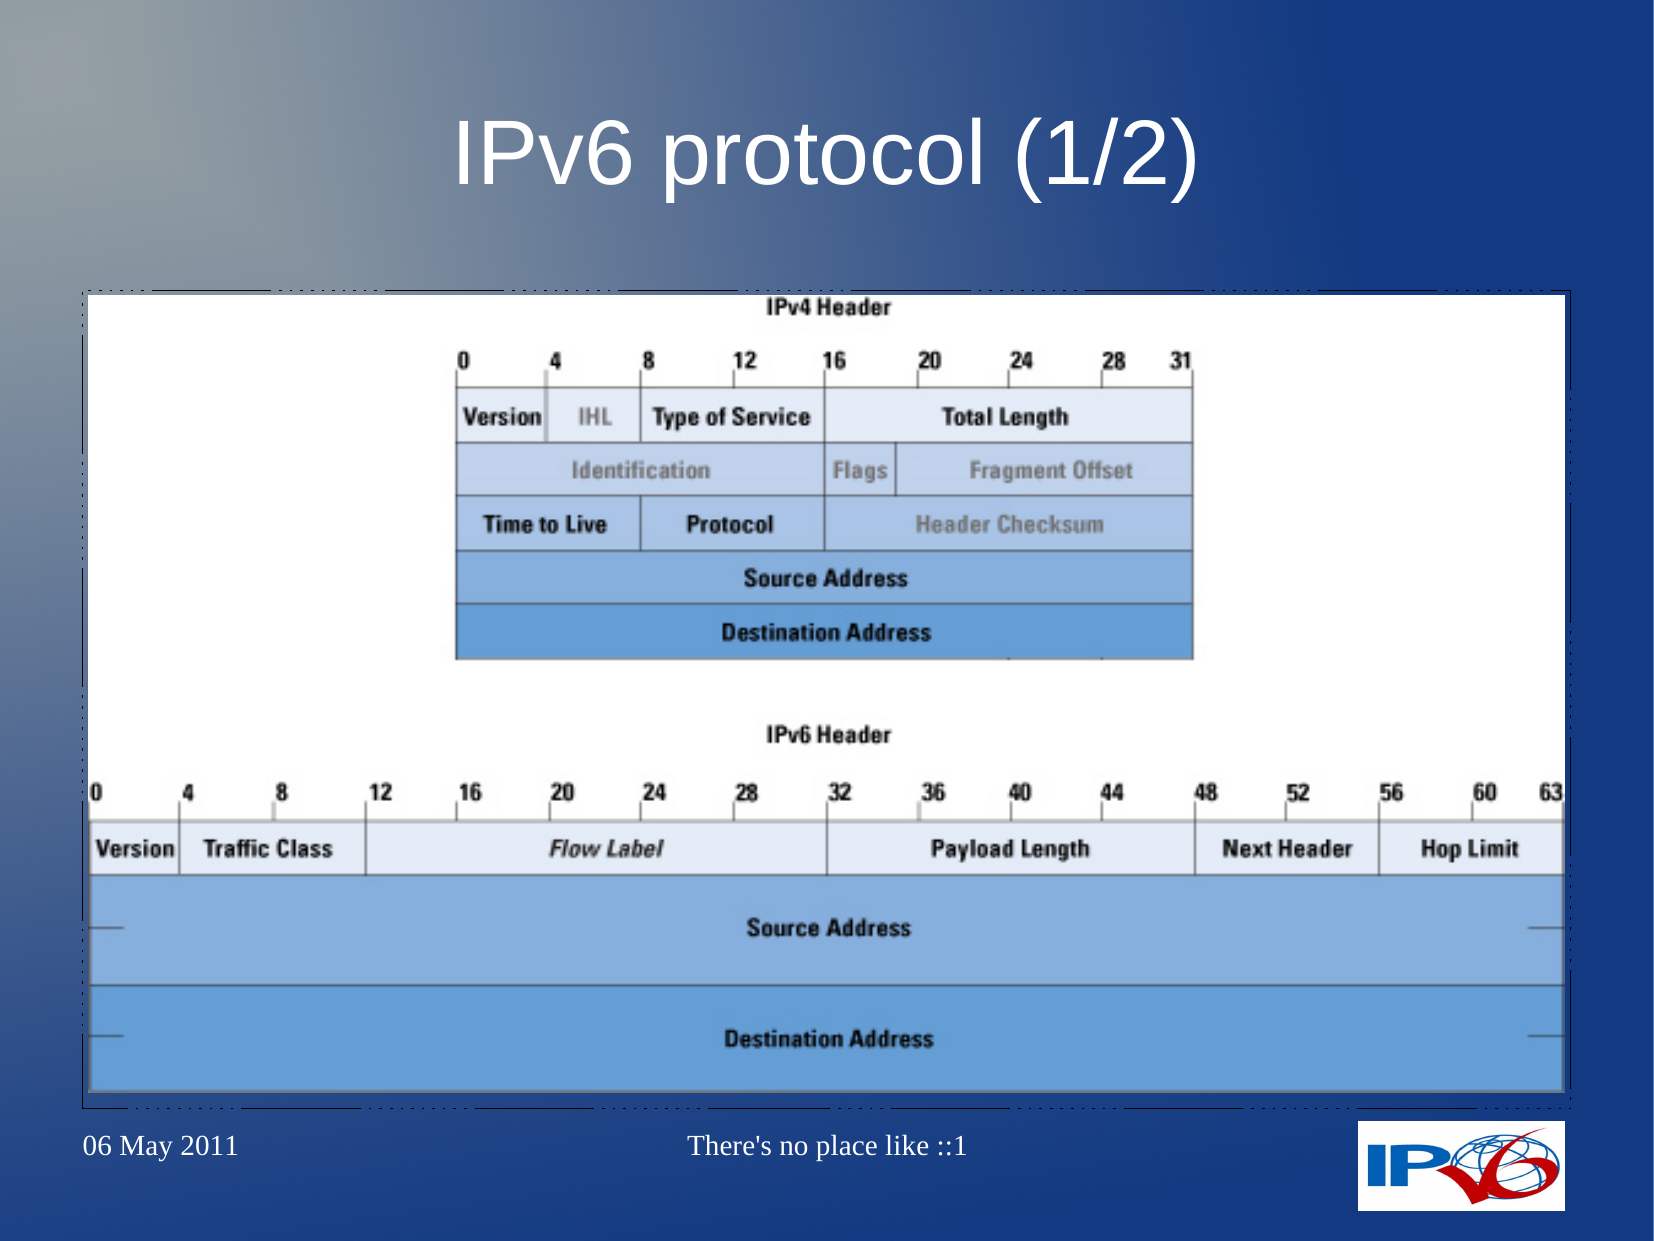

# IPv6 protocol (1/2)
IPng→IPv6
128 bits – 340.282.366.920.938.463.463.374.607.431.768.211.456 IP
Hierarchical Address Space
Multicast
Network Discovery Protocol
Stateless Address Autoconfiguration
Simpler Header (no checksum, no fragmentation)
06 May 2011
There's no place like ::1